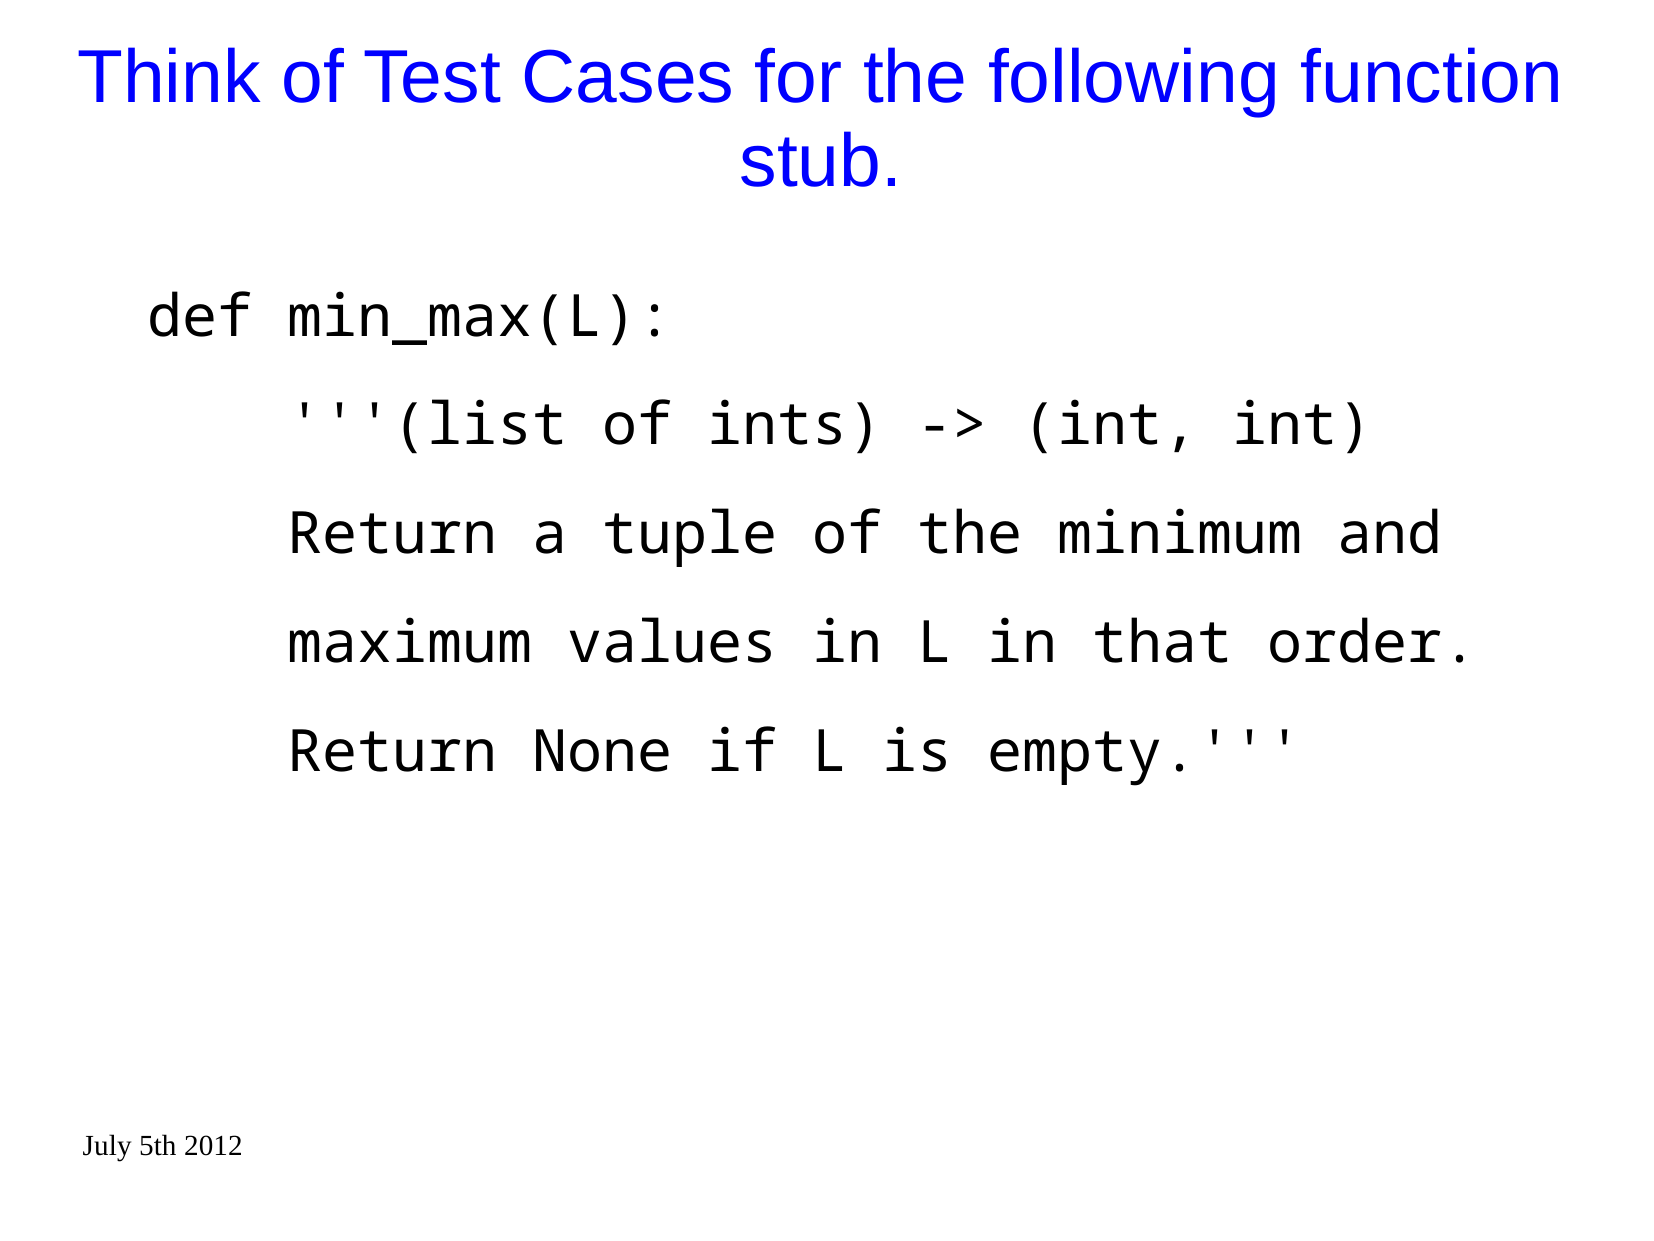

# Think of Test Cases for the following function stub.
def min_max(L):
 '''(list of ints) -> (int, int)
 Return a tuple of the minimum and
 maximum values in L in that order.
 Return None if L is empty.'''
July 5th 2012